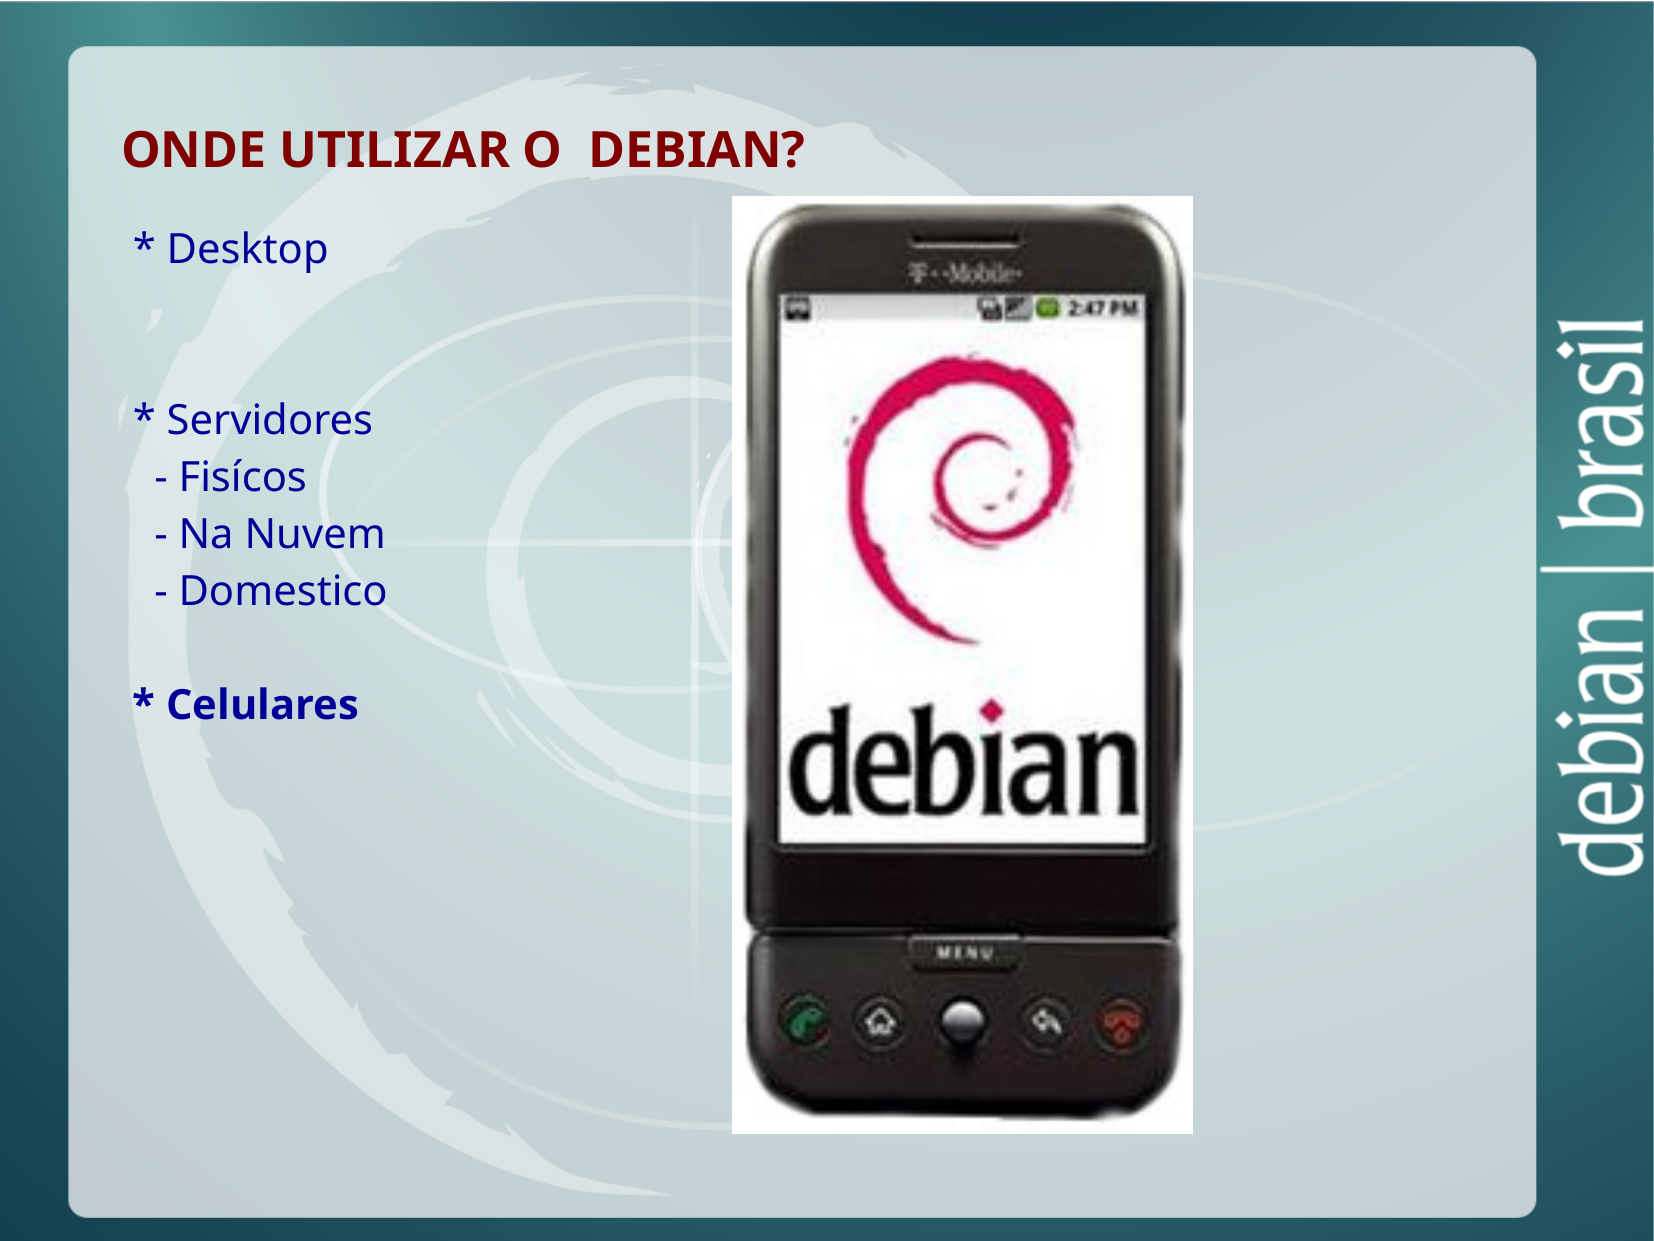

ONDE UTILIZAR O DEBIAN?
* Desktop
* Servidores
 - Fisícos
 - Na Nuvem
 - Domestico
* Celulares